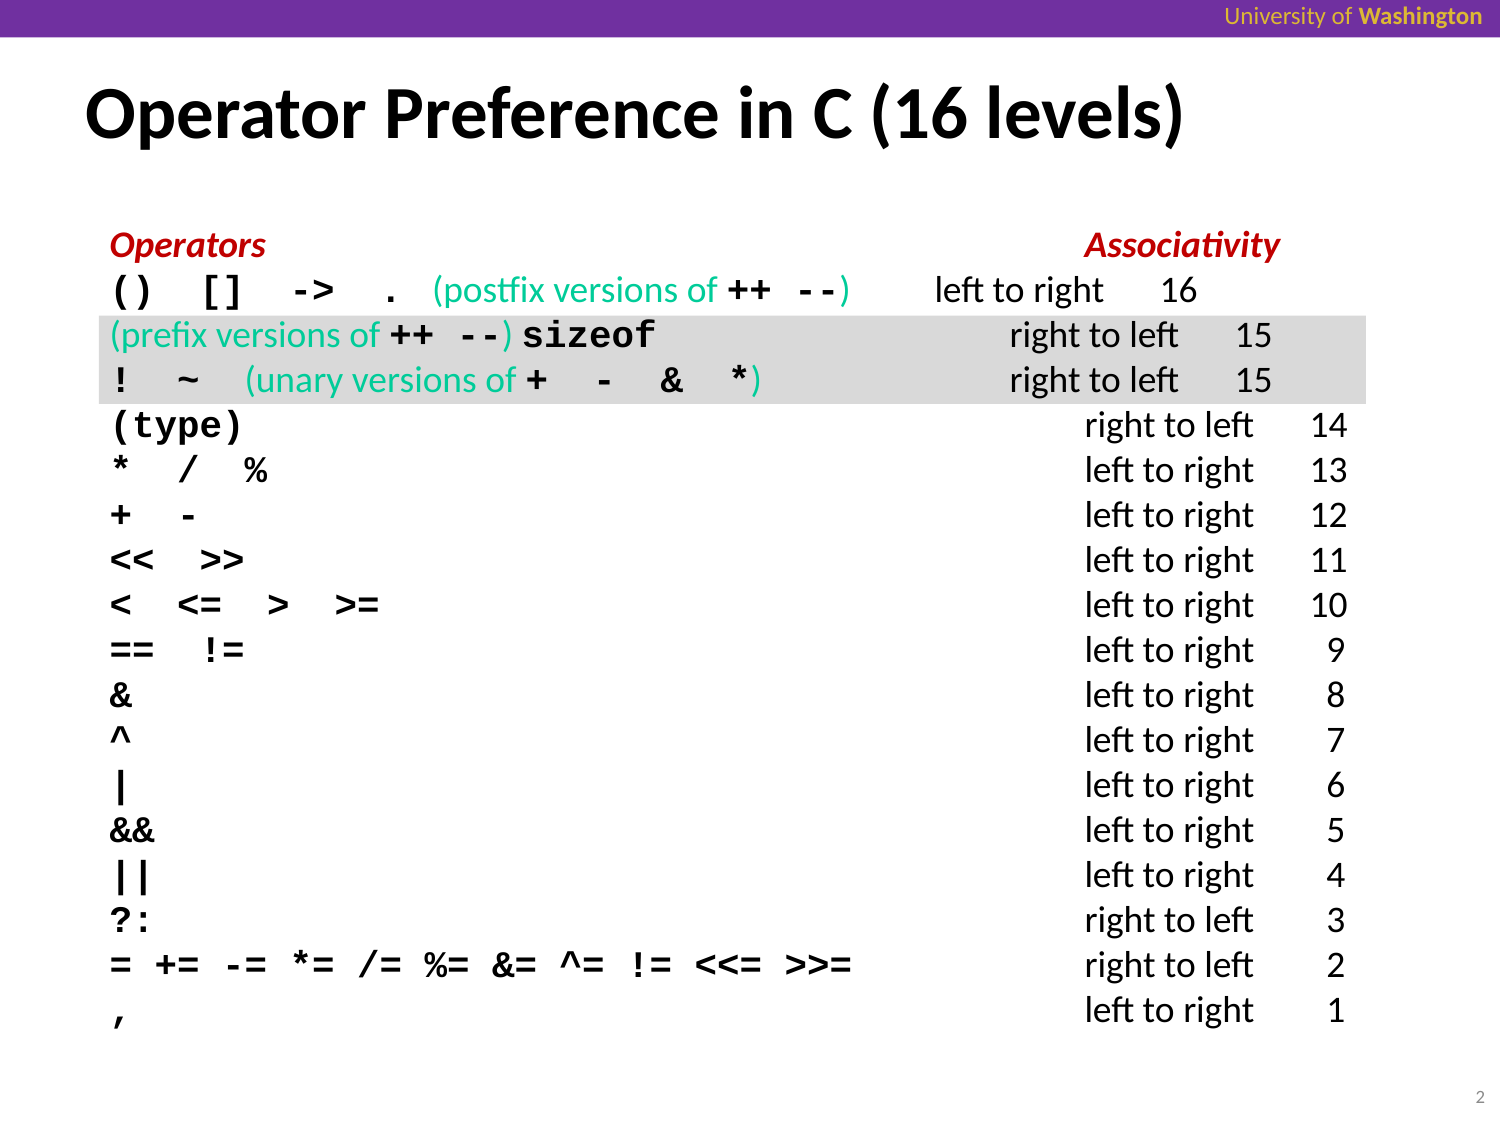

# Operator Preference in C (16 levels)
Operators											Associativity
() [] -> .	 (postfix versions of ++ --) 		left to right	16
(prefix versions of ++ --) sizeof					right to left	15
! ~ (unary versions of + - & *)				right to left	15
(type) 											right to left	14
* / %											left to right	13
+ -												left to right	12
<< >>												left to right	11
< <= > >=										left to right	10
== !=												left to right	 9
&													left to right	 8
^													left to right	 7
|													left to right	 6
&&													left to right	 5
||													left to right	 4
?:													right to left	 3
= += -= *= /= %= &= ^= != <<= >>=				right to left	 2
,													left to right	 1